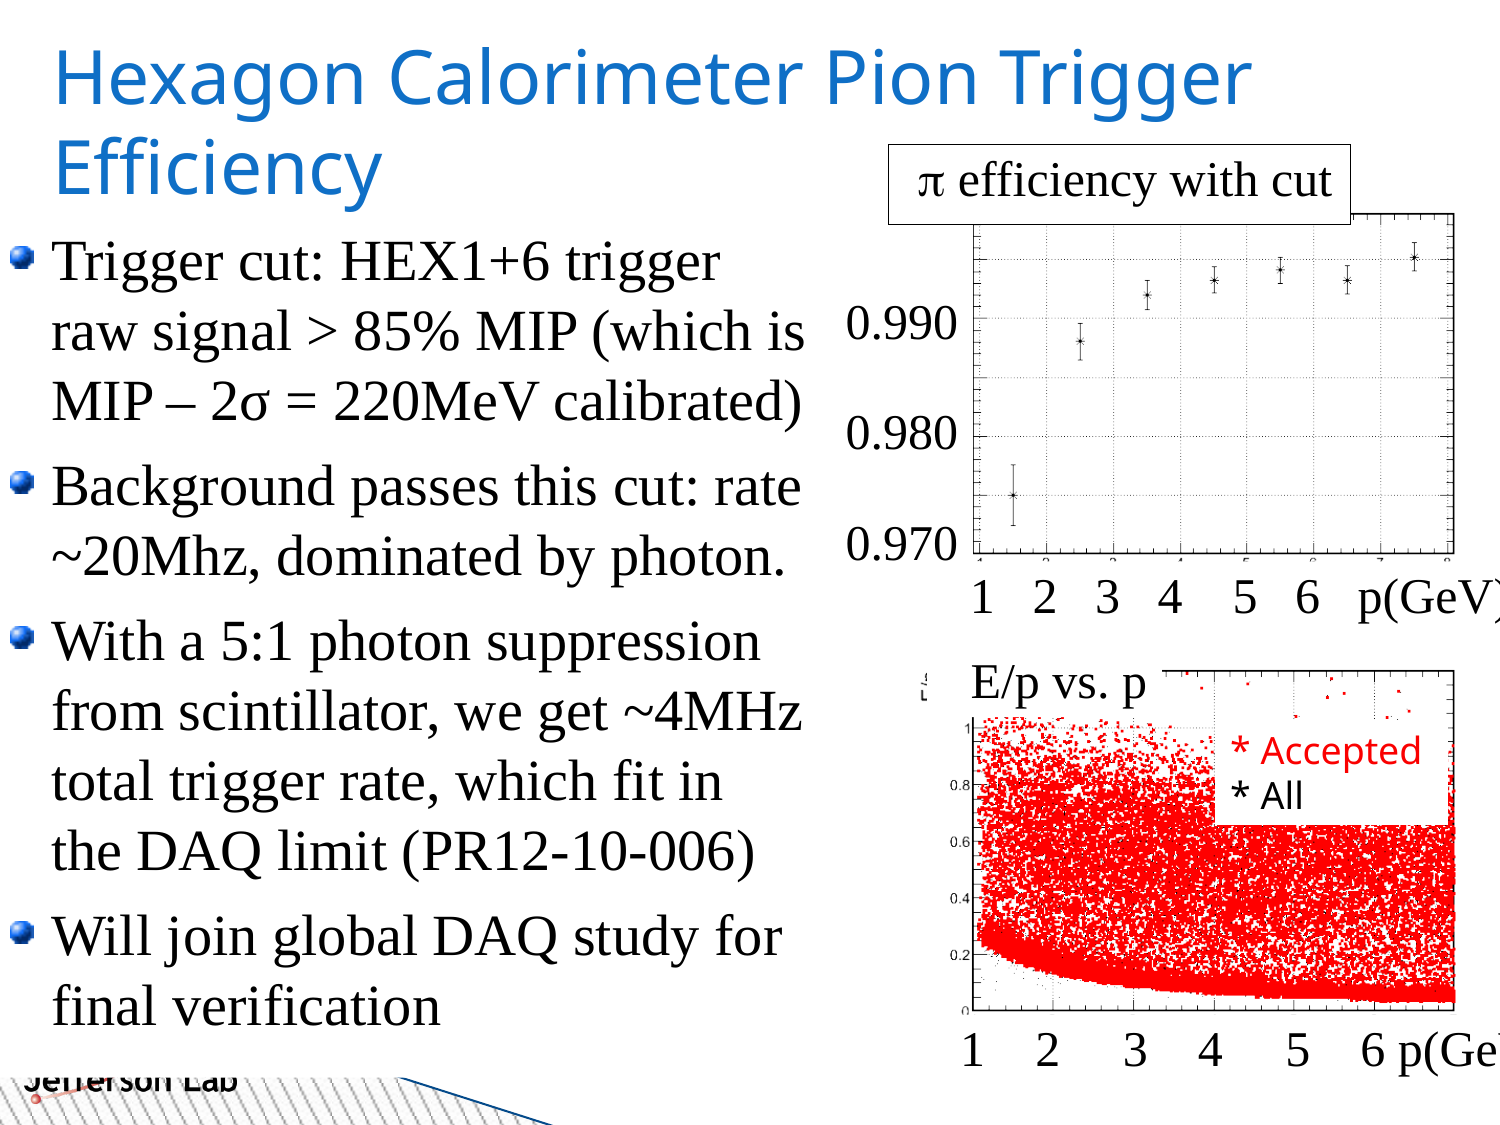

Hexagon Calorimeter Pion Trigger Efficiency
 p efficiency with cut
0.990
0.980
0.970
Trigger cut: HEX1+6 trigger raw signal > 85% MIP (which is MIP – 2σ = 220MeV calibrated)
Background passes this cut: rate ~20Mhz, dominated by photon.
With a 5:1 photon suppression from scintillator, we get ~4MHz total trigger rate, which fit in the DAQ limit (PR12-10-006)
Will join global DAQ study for final verification
1 2 3 4 5 6 p(GeV)
E/p vs. p
* Accepted
* All
1 2 3 4 5 6 p(GeV)
SoLID Collaboration Meeting